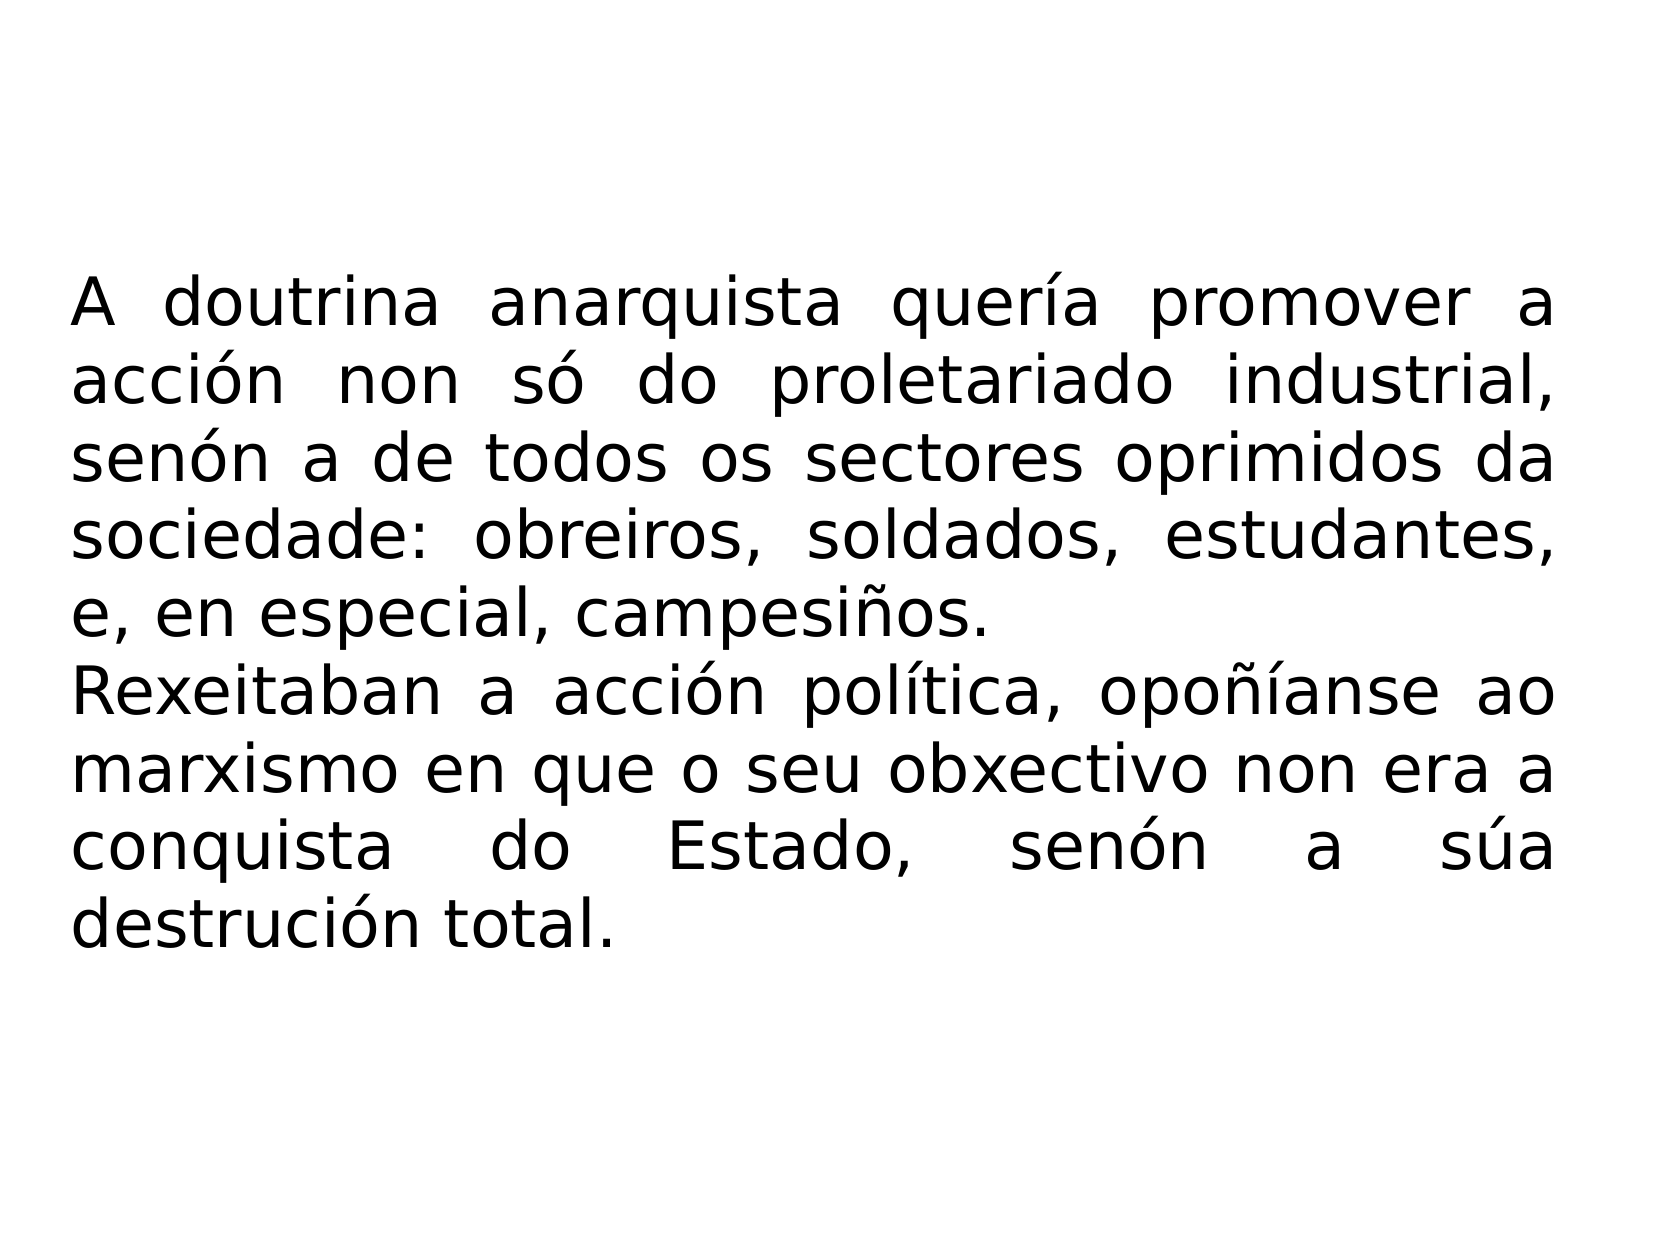

# A doutrina anarquista quería promover a acción non só do proletariado industrial, senón a de todos os sectores oprimidos da sociedade: obreiros, soldados, estudantes, e, en especial, campesiños.
Rexeitaban a acción política, opoñíanse ao marxismo en que o seu obxectivo non era a conquista do Estado, senón a súa destrución total.